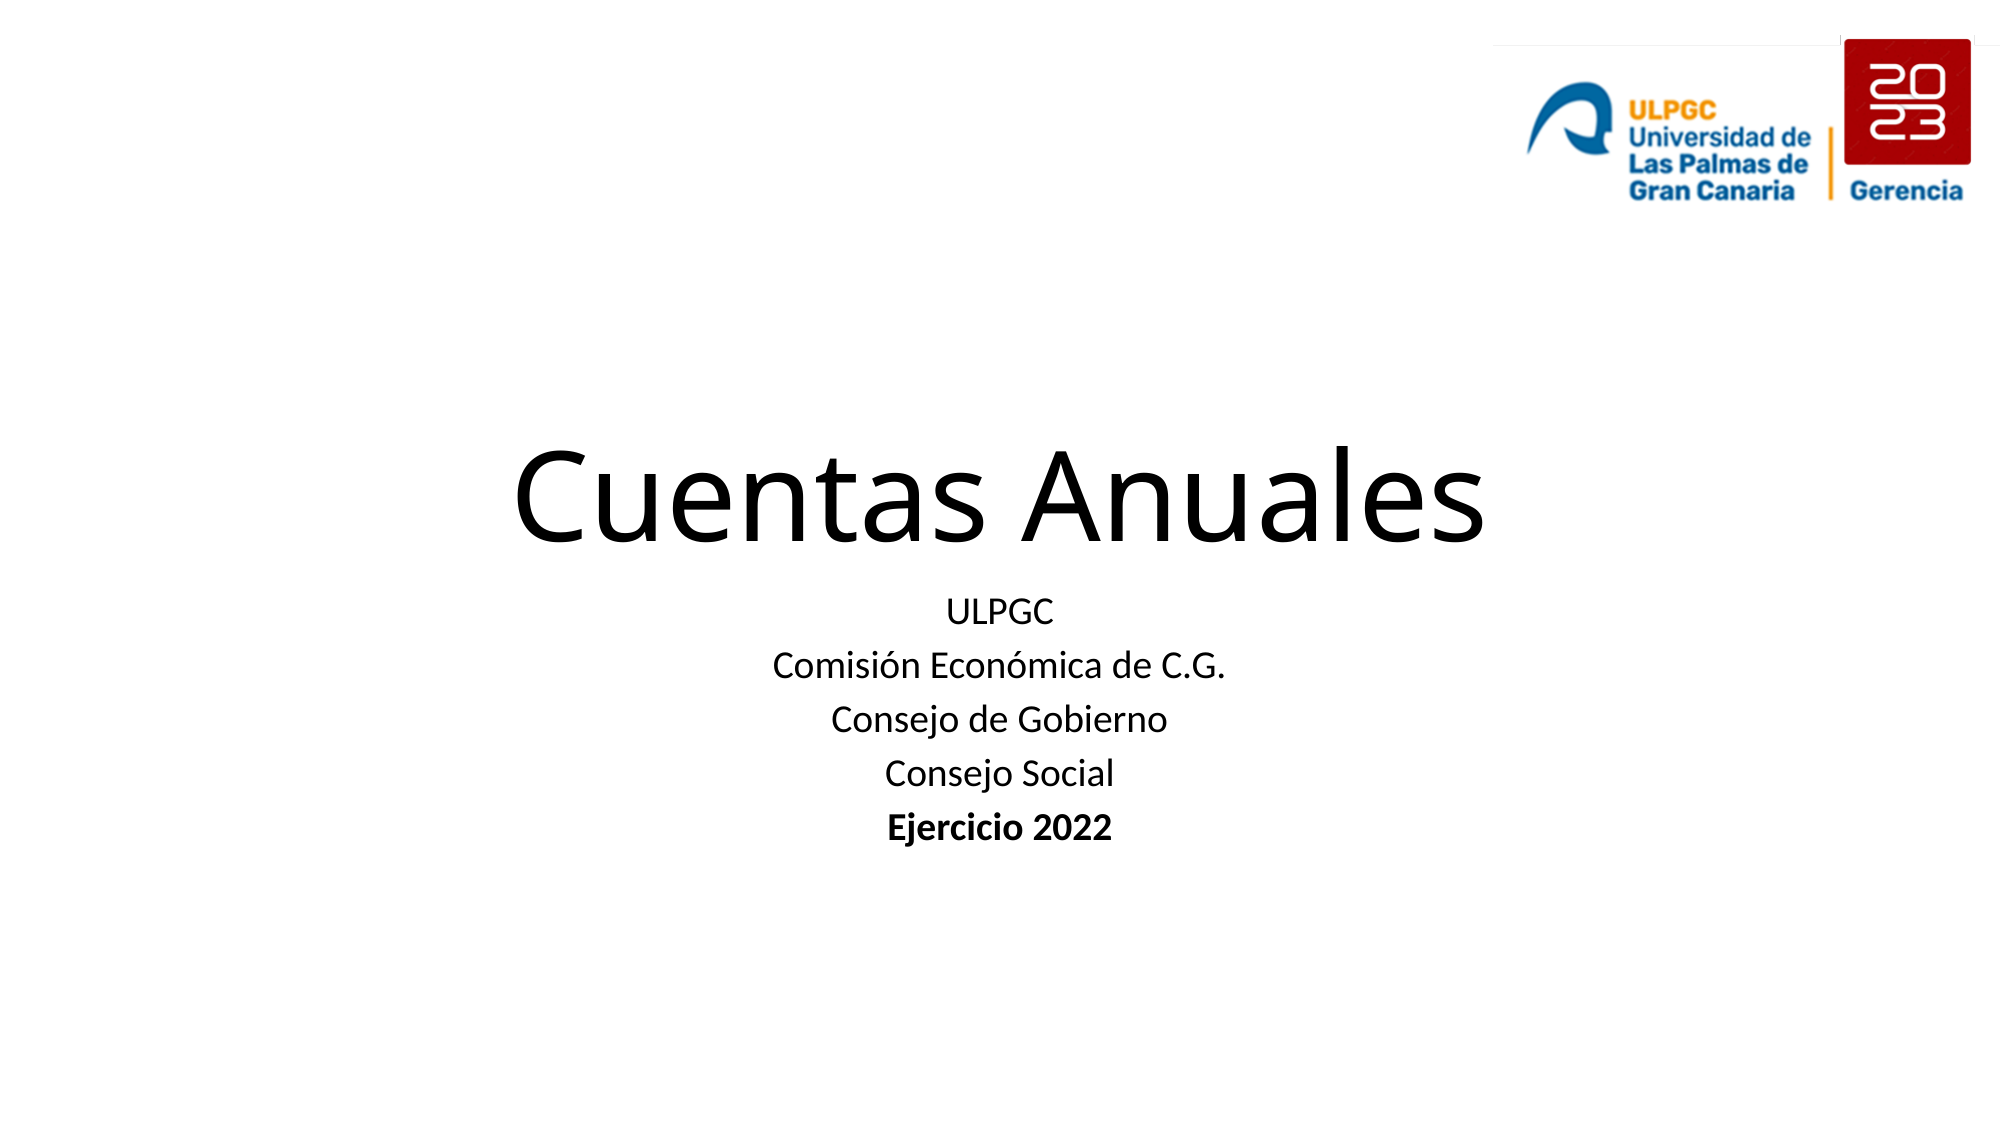

# Cuentas Anuales
ULPGC
Comisión Económica de C.G.
Consejo de Gobierno
Consejo Social
Ejercicio 2022